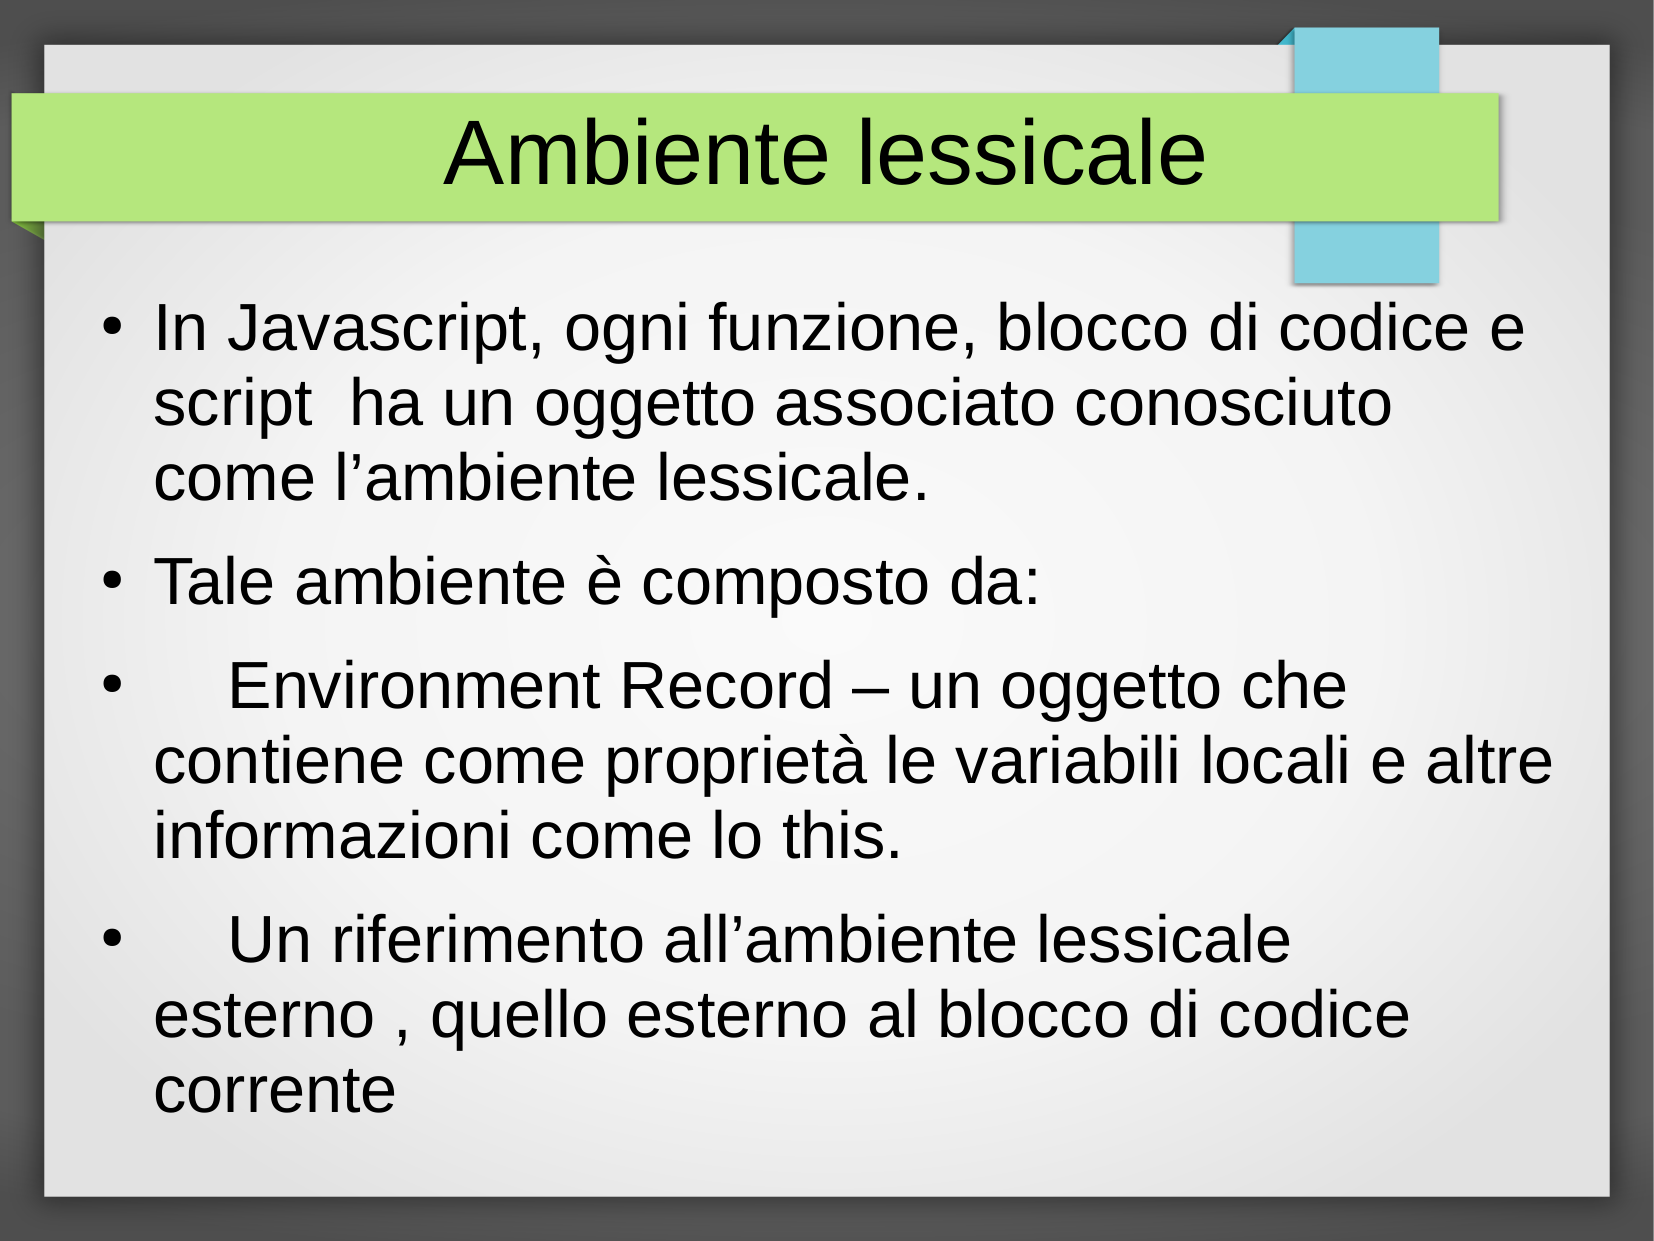

# Ambiente lessicale
In Javascript, ogni funzione, blocco di codice e script ha un oggetto associato conosciuto come l’ambiente lessicale.
Tale ambiente è composto da:
 Environment Record – un oggetto che contiene come proprietà le variabili locali e altre informazioni come lo this.
 Un riferimento all’ambiente lessicale esterno , quello esterno al blocco di codice corrente